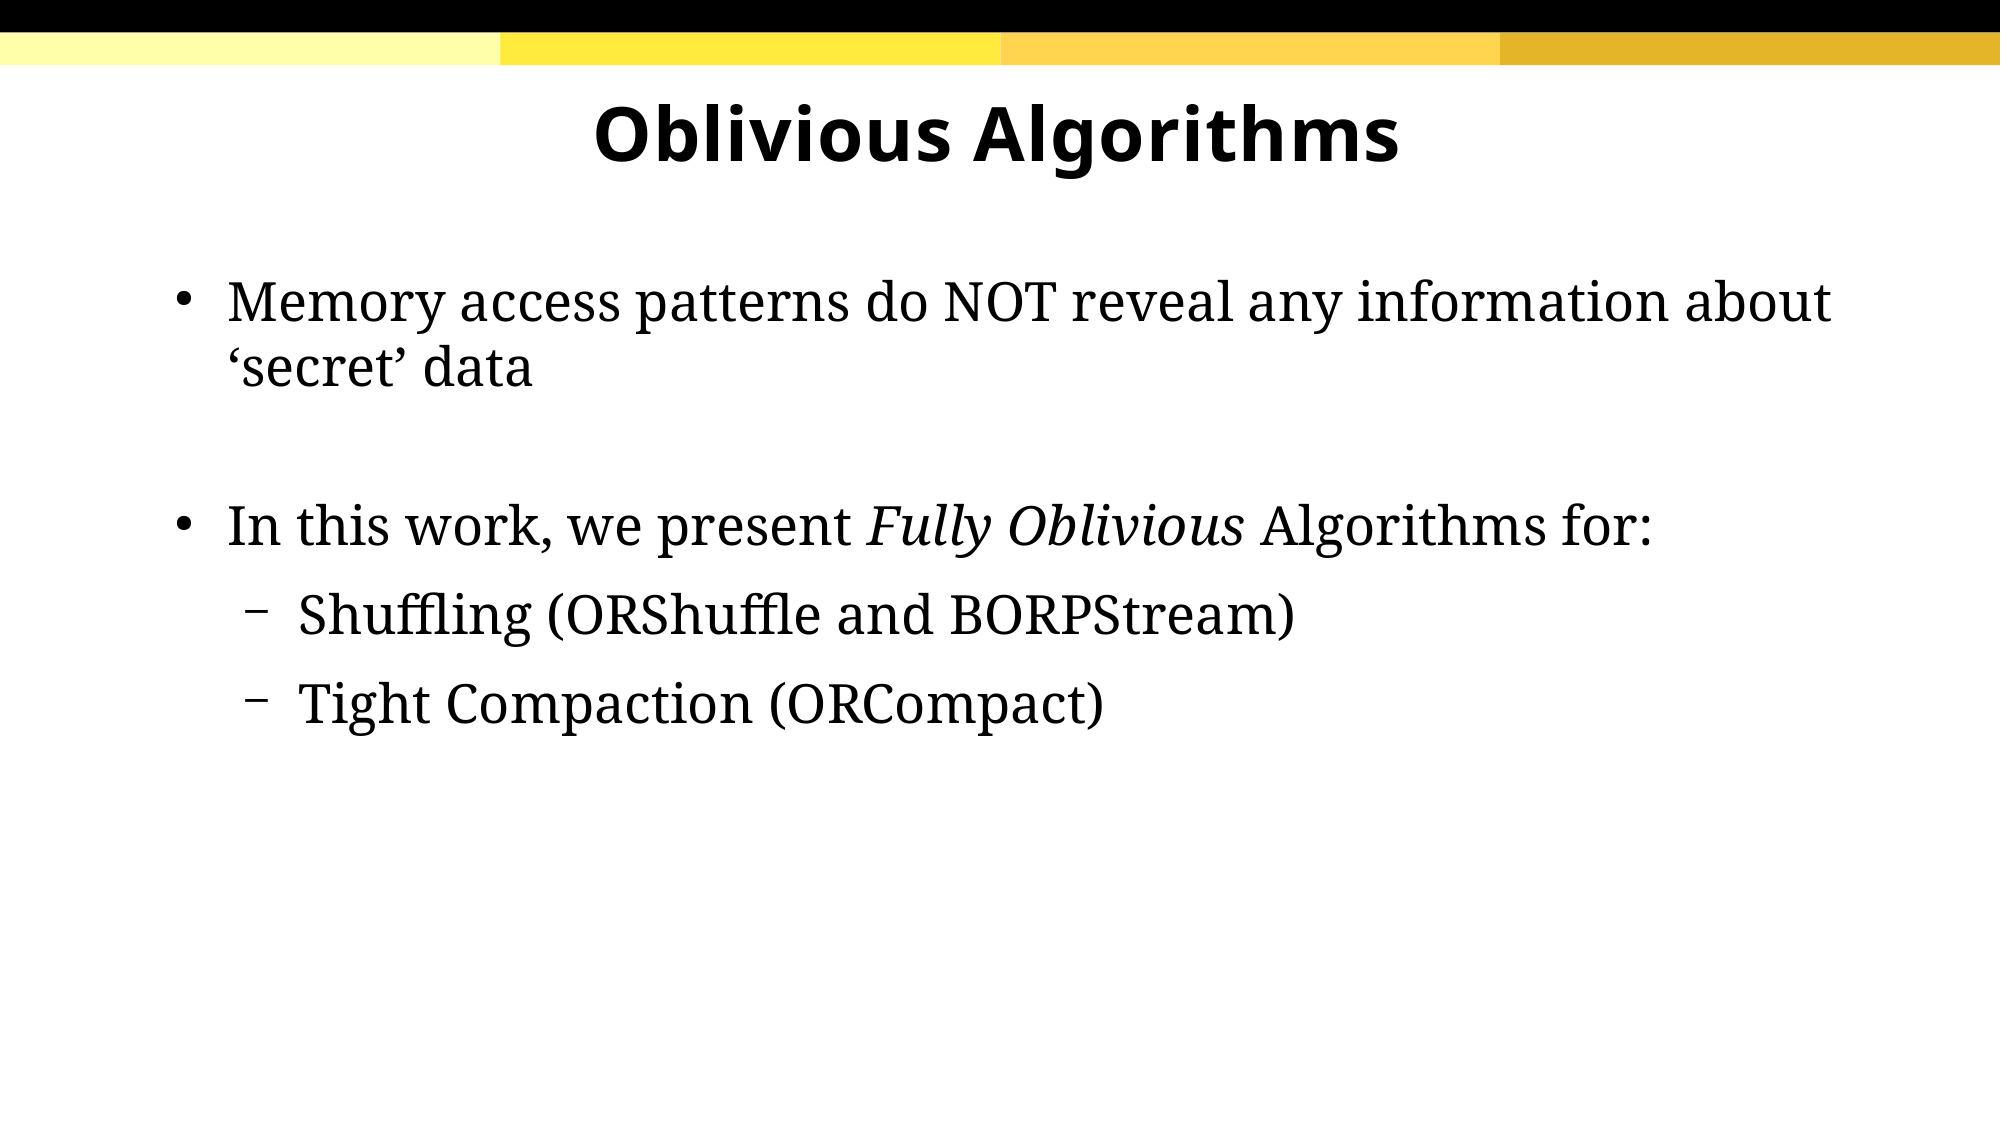

# Oblivious Algorithms
Memory access patterns do NOT reveal any information about ‘secret’ data
In this work, we present Fully Oblivious Algorithms for:
Shuffling (ORShuffle and BORPStream)
Tight Compaction (ORCompact)